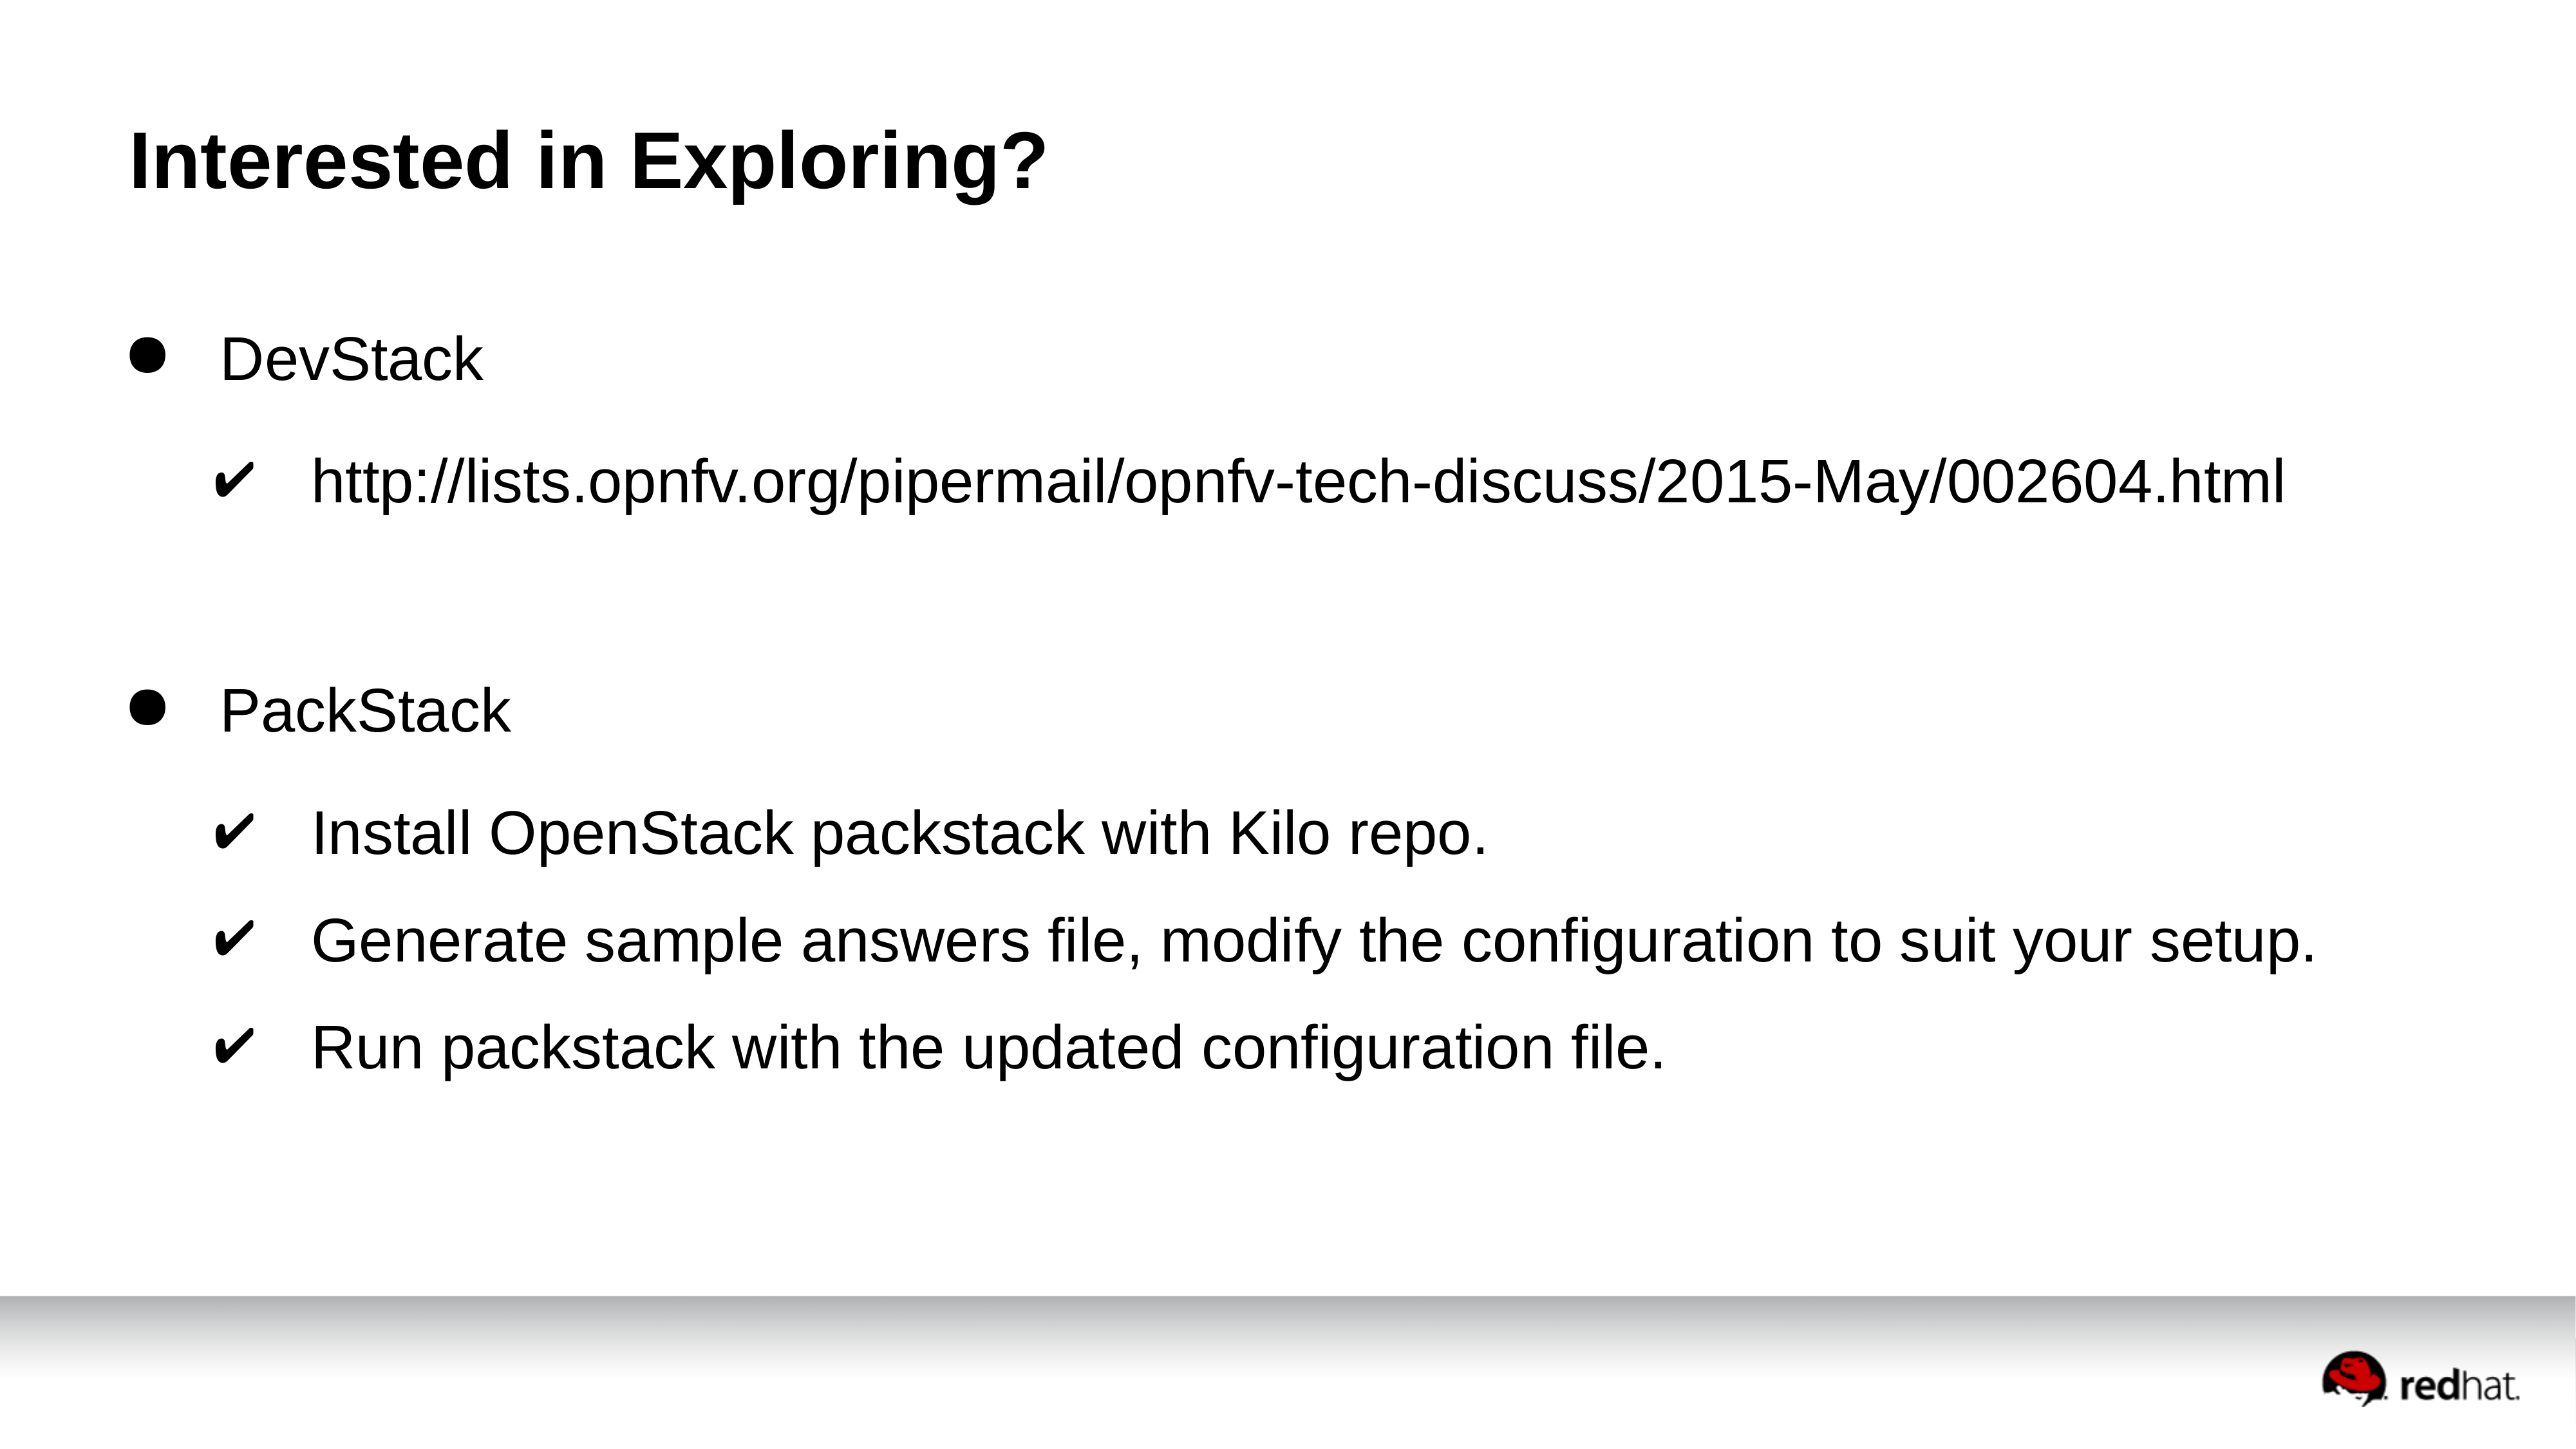

# Interested in Exploring?
DevStack
http://lists.opnfv.org/pipermail/opnfv-tech-discuss/2015-May/002604.html
PackStack
Install OpenStack packstack with Kilo repo.
Generate sample answers file, modify the configuration to suit your setup.
Run packstack with the updated configuration file.